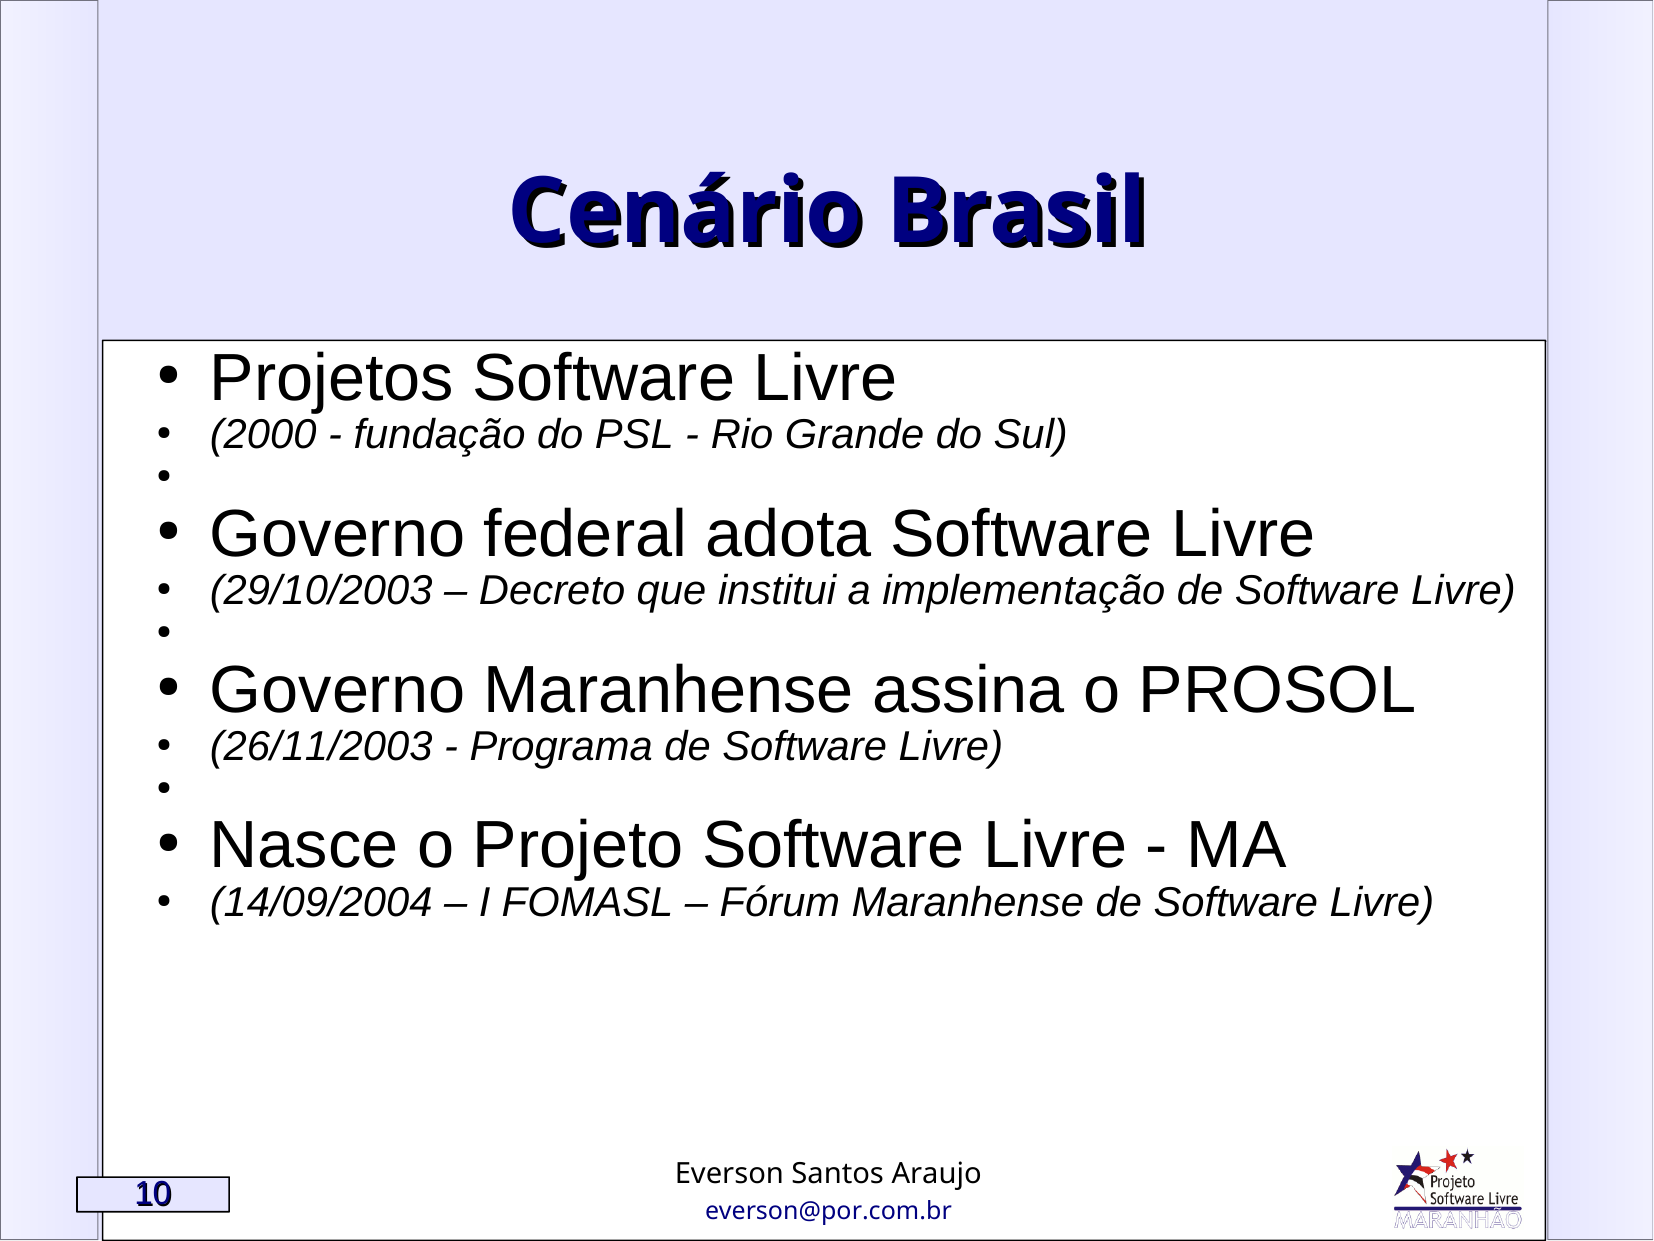

# Cenário Brasil
Projetos Software Livre
(2000 - fundação do PSL - Rio Grande do Sul)
Governo federal adota Software Livre
(29/10/2003 – Decreto que institui a implementação de Software Livre)
Governo Maranhense assina o PROSOL
(26/11/2003 - Programa de Software Livre)
Nasce o Projeto Software Livre - MA
(14/09/2004 – I FOMASL – Fórum Maranhense de Software Livre)